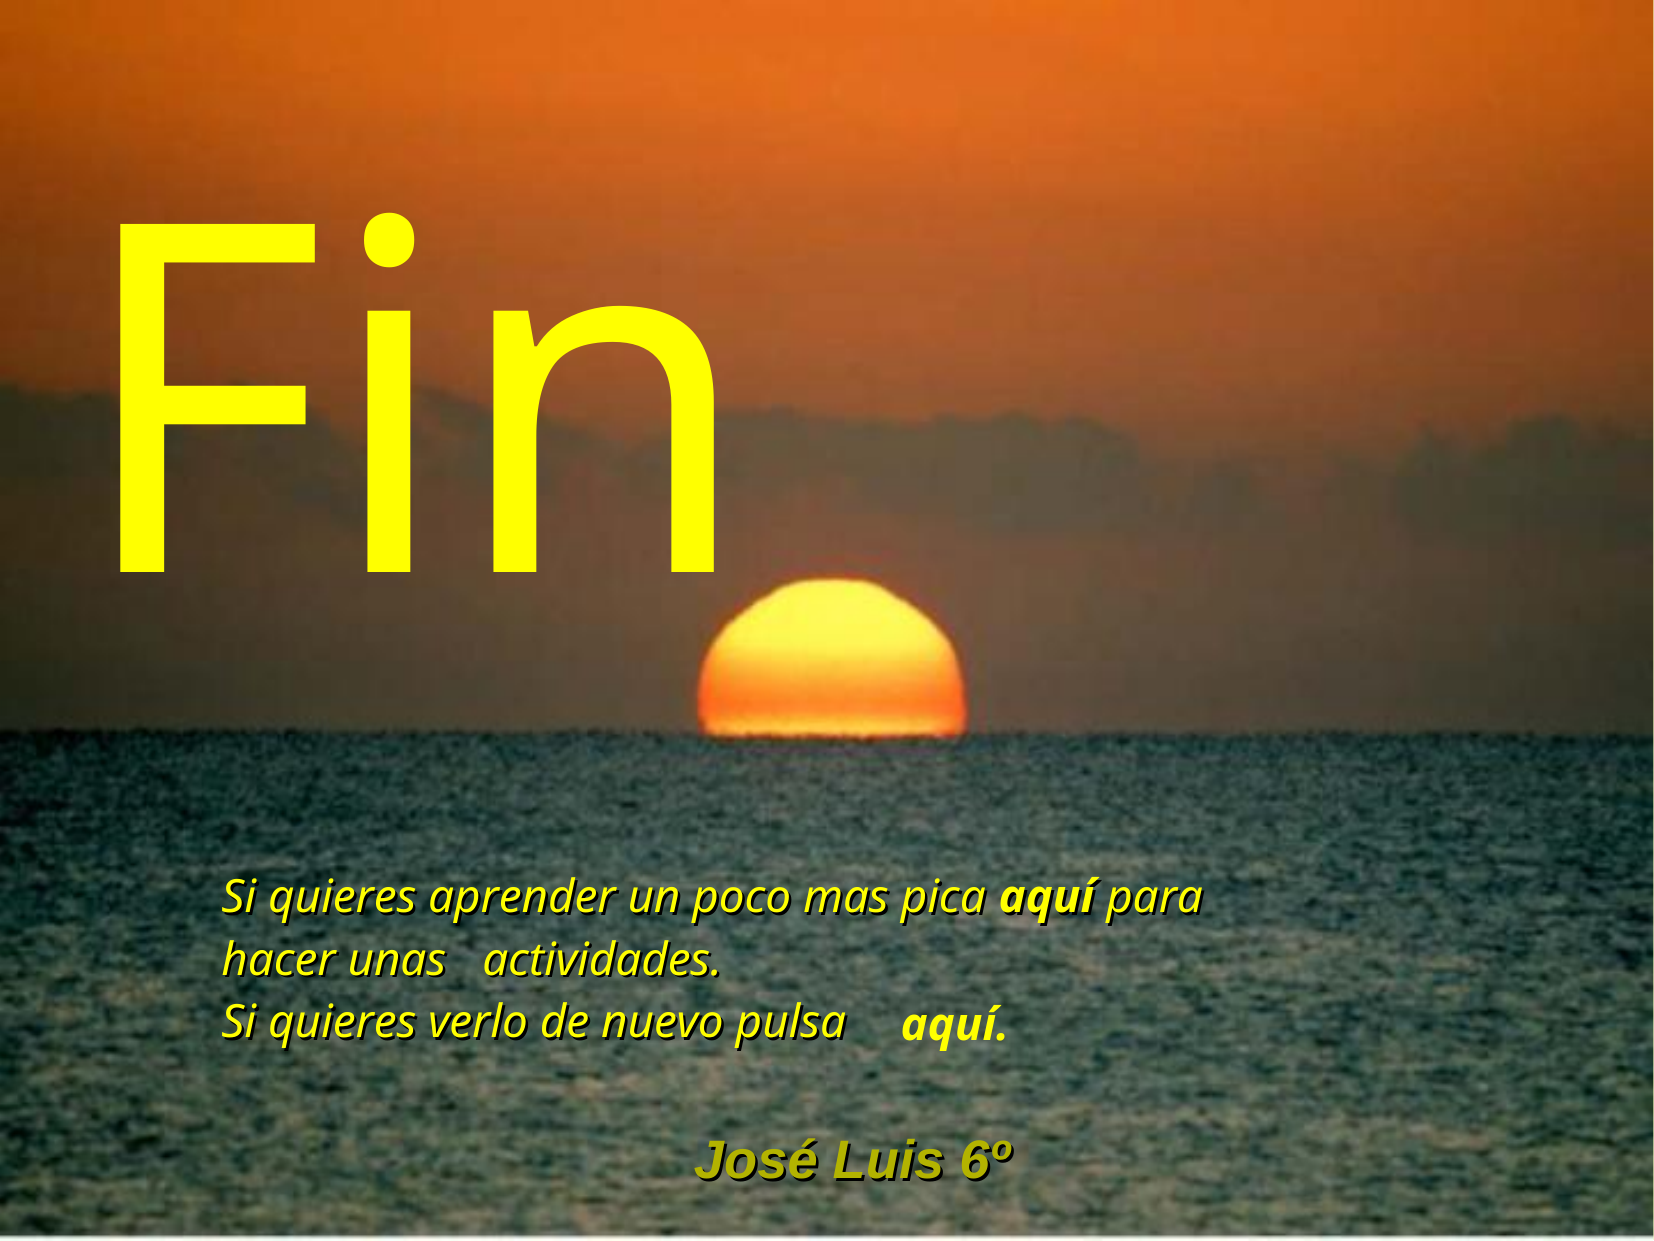

Fin
Si quieres aprender un poco mas pica aquí para hacer unas actividades.
Si quieres verlo de nuevo pulsa
aquí.
José Luis 6º